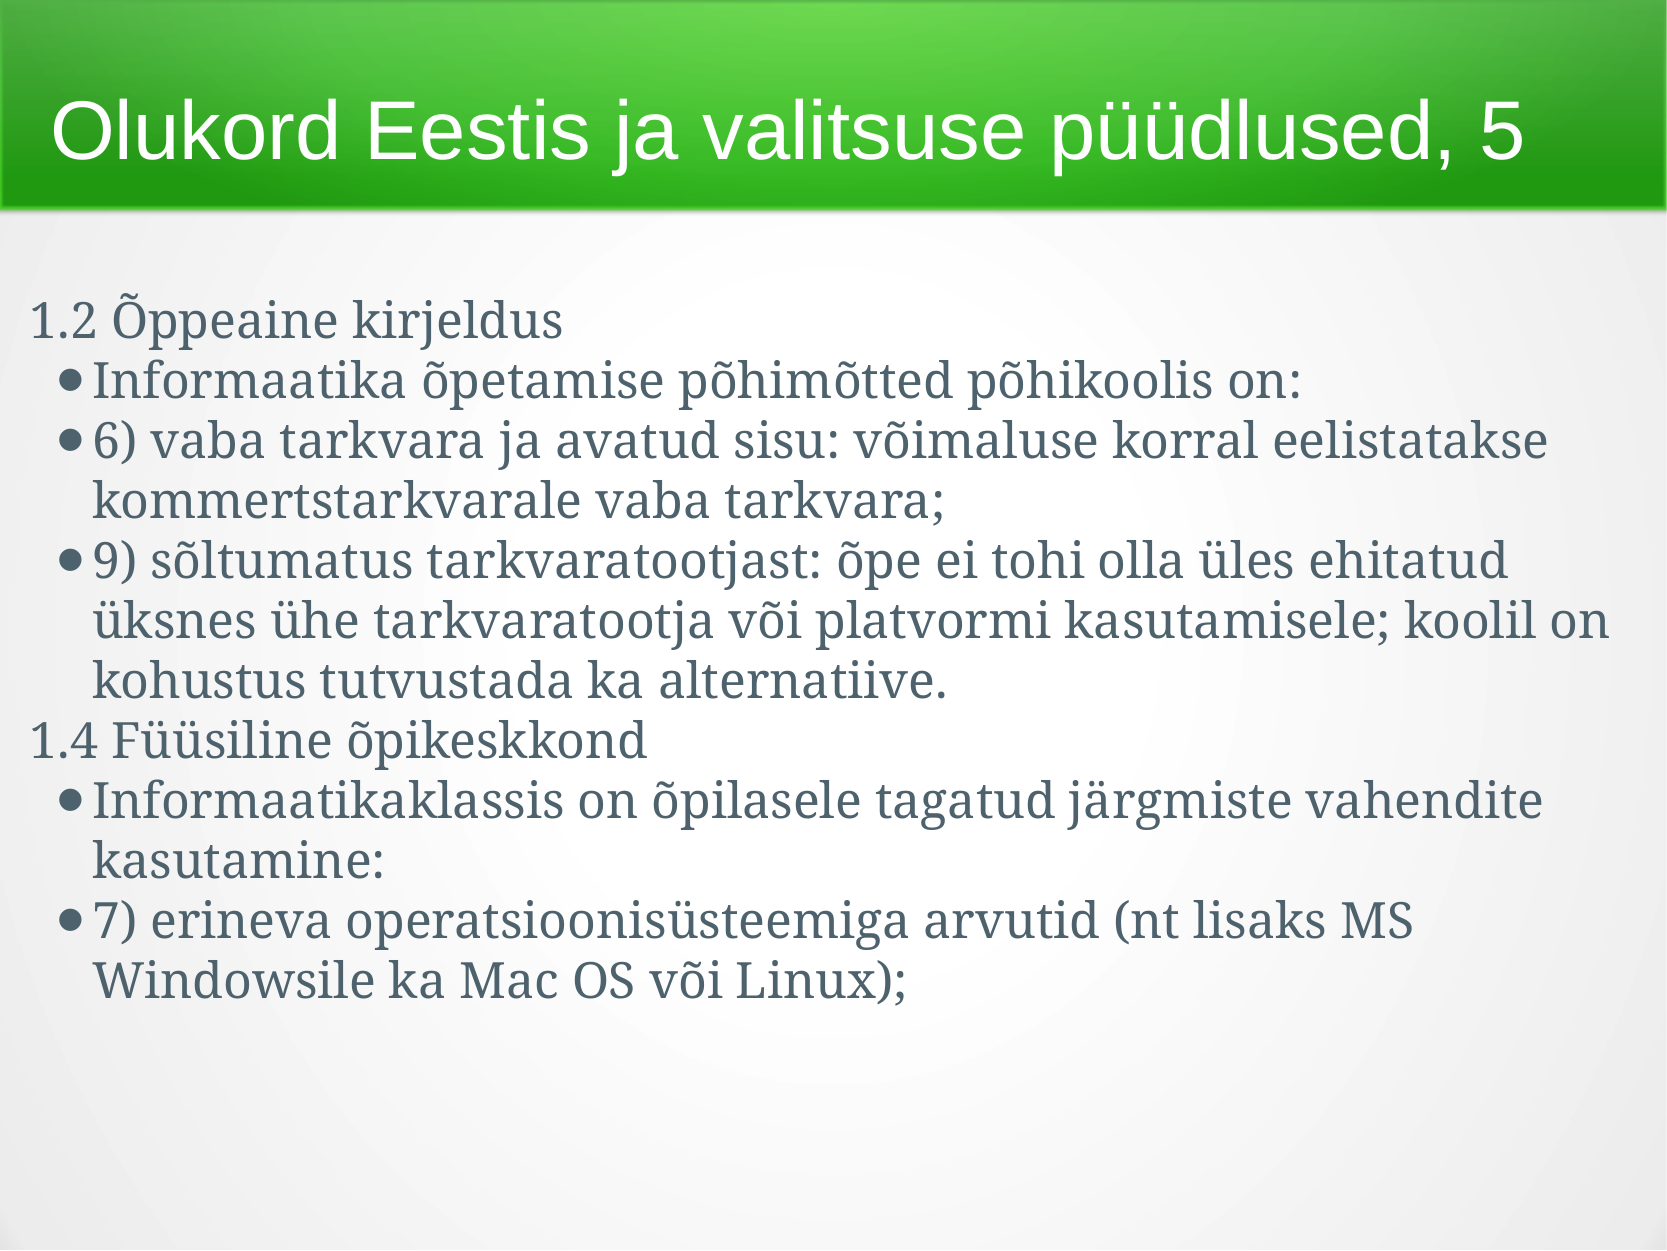

# Olukord Eestis ja valitsuse püüdlused, 5
1.2 Õppeaine kirjeldus
Informaatika õpetamise põhimõtted põhikoolis on:
6) vaba tarkvara ja avatud sisu: võimaluse korral eelistatakse kommertstarkvarale vaba tarkvara;
9) sõltumatus tarkvaratootjast: õpe ei tohi olla üles ehitatud üksnes ühe tarkvaratootja või platvormi kasutamisele; koolil on kohustus tutvustada ka alternatiive.
1.4 Füüsiline õpikeskkond
Informaatikaklassis on õpilasele tagatud järgmiste vahendite kasutamine:
7) erineva operatsioonisüsteemiga arvutid (nt lisaks MS Windowsile ka Mac OS või Linux);